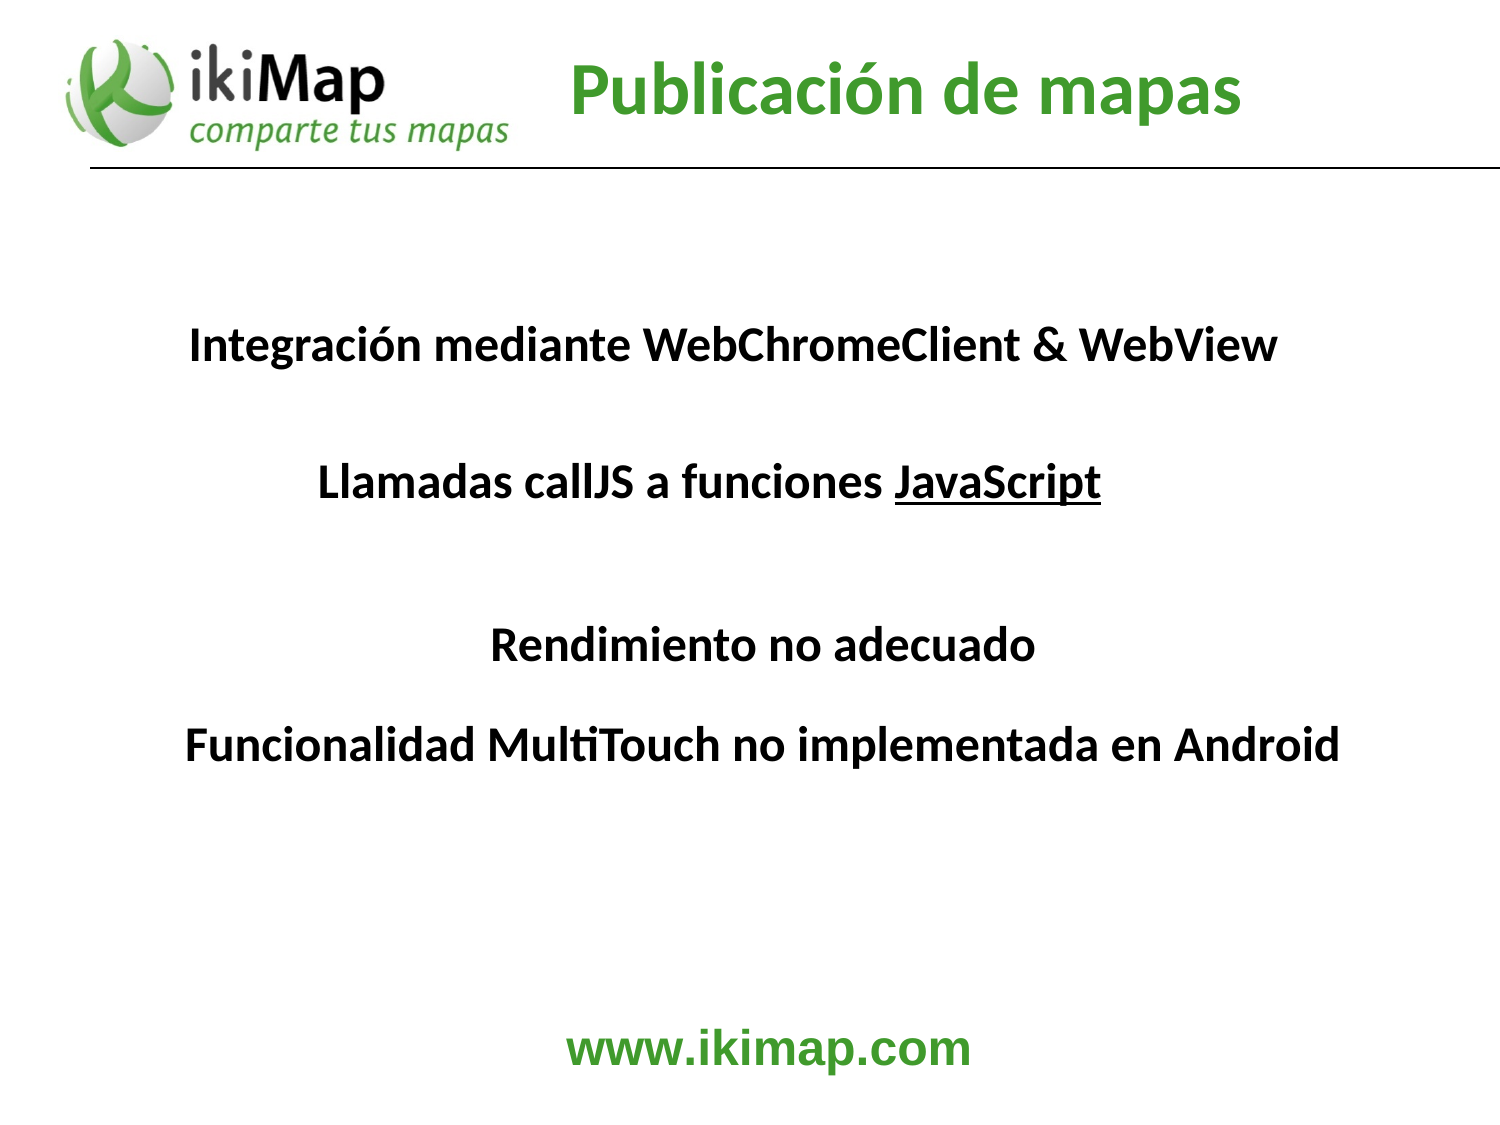

Publicación de mapas
Integración mediante WebChromeClient & WebView
Llamadas callJS a funciones JavaScript
Rendimiento no adecuado
Funcionalidad MultiTouch no implementada en Android
www.ikimap.com